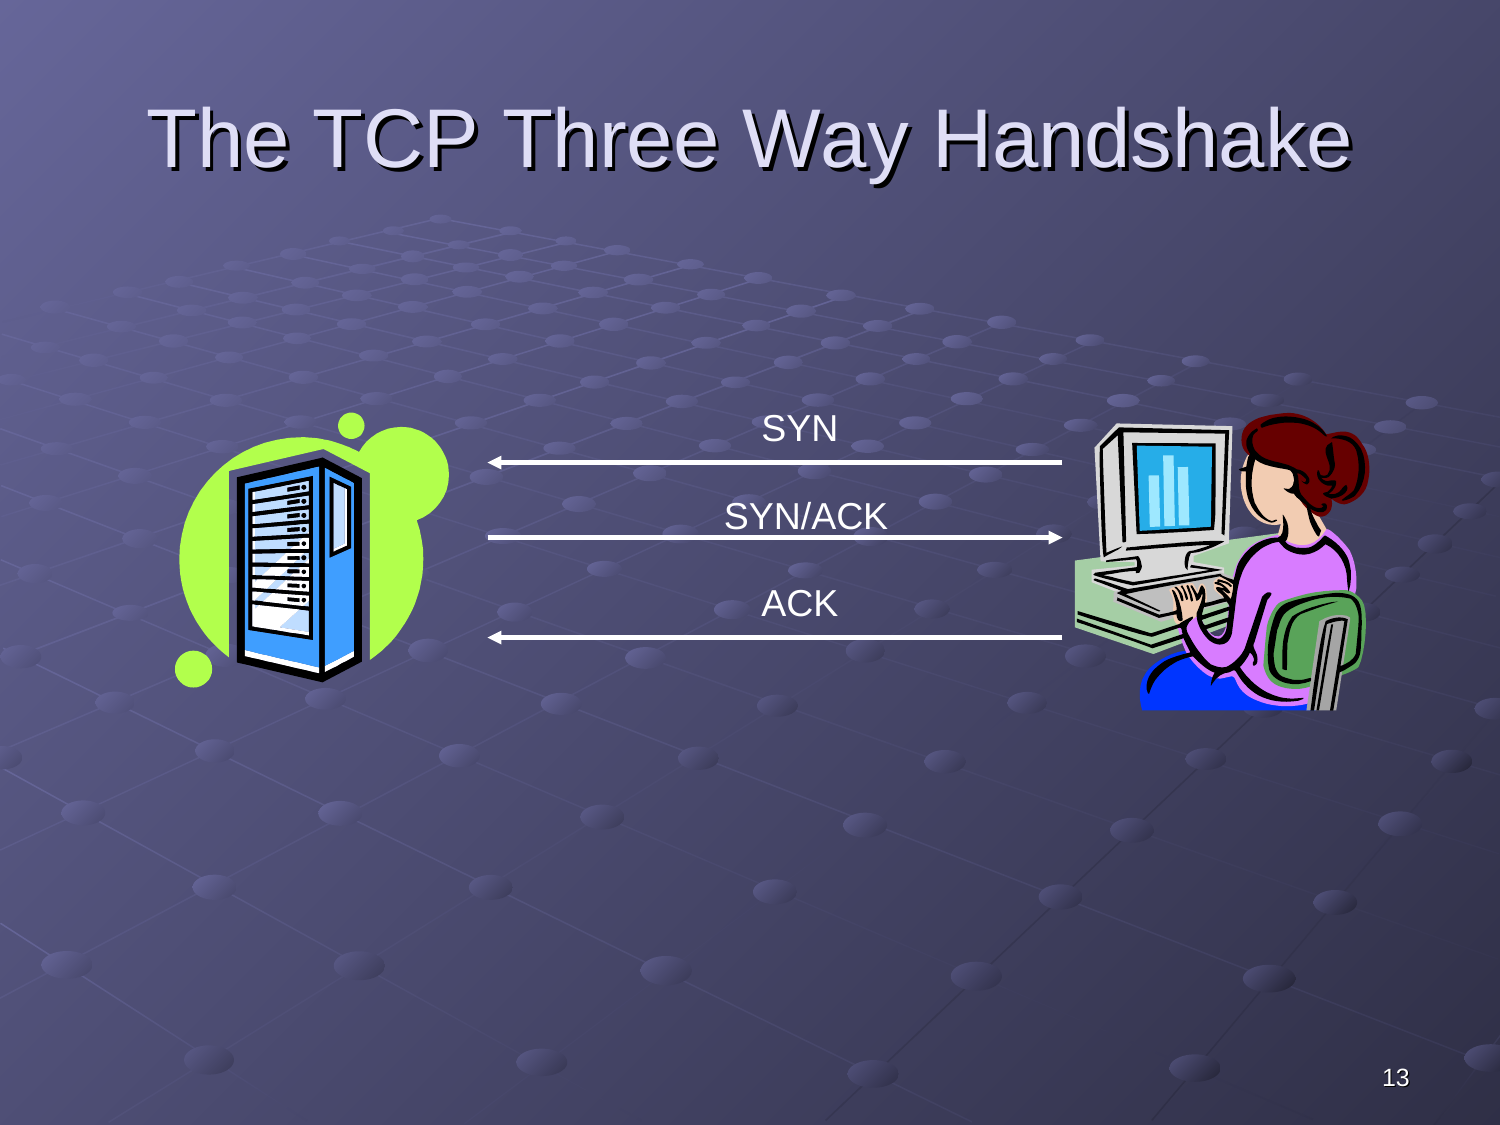

# The TCP Three Way Handshake
SYN
SYN/ACK
ACK
13